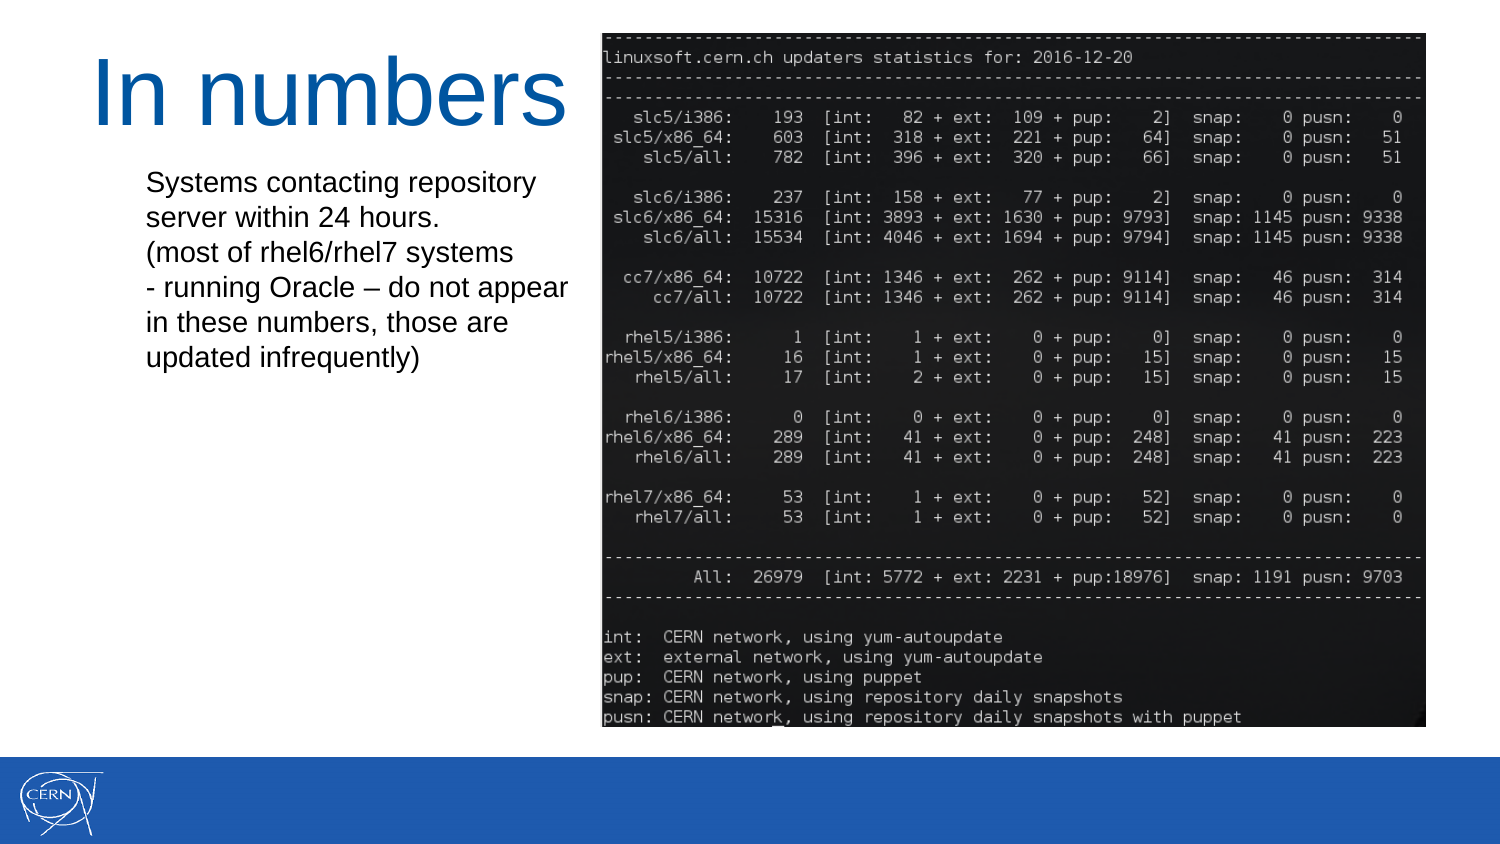

# In numbers
Systems contacting repository
server within 24 hours.
(most of rhel6/rhel7 systems
- running Oracle – do not appear
in these numbers, those are
updated infrequently)